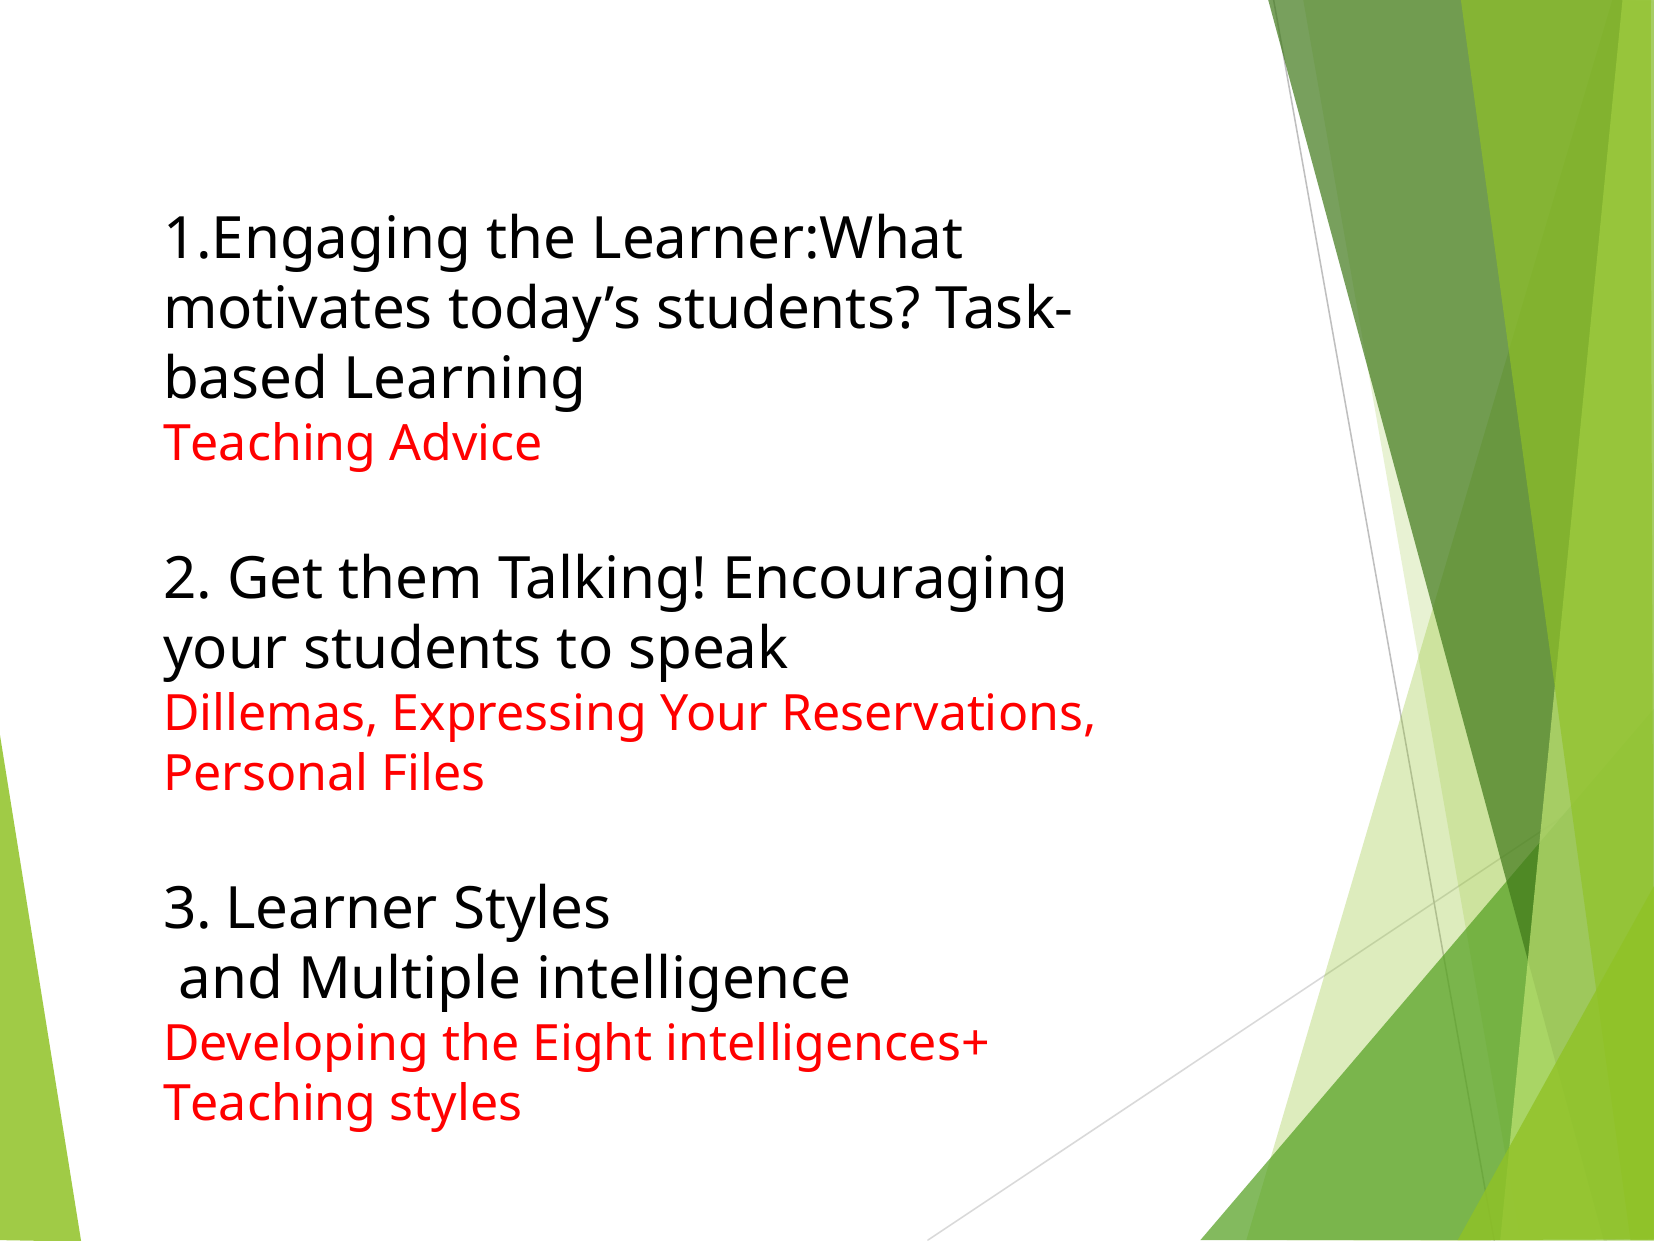

1.Engaging the Learner:What motivates today’s students? Task-based Learning
Teaching Advice
2. Get them Talking! Encouraging your students to speak
Dillemas, Expressing Your Reservations, Personal Files
3. Learner Styles
 and Multiple intelligence
Developing the Eight intelligences+
Teaching styles